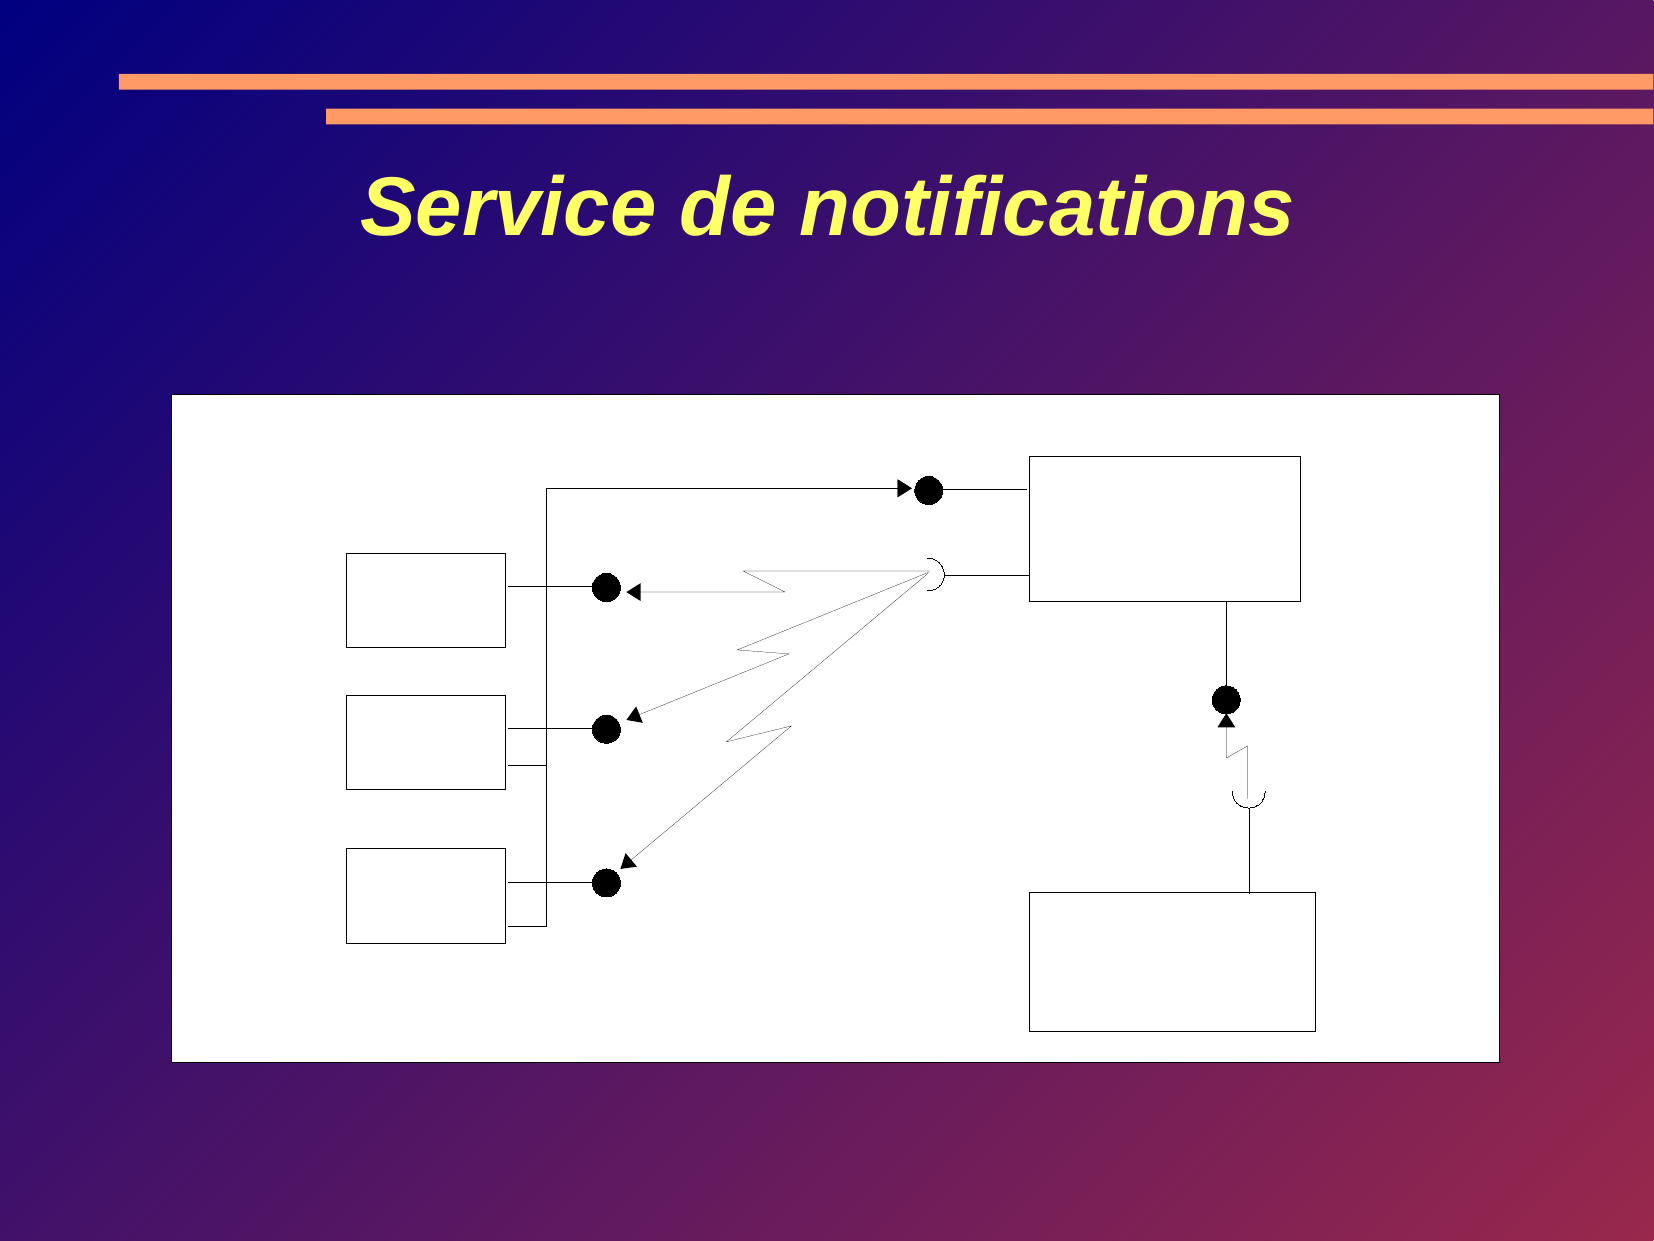

# Service de notifications
Abonnement
Service de
notifications
Client
Diffusion
Client
Serveur
Client